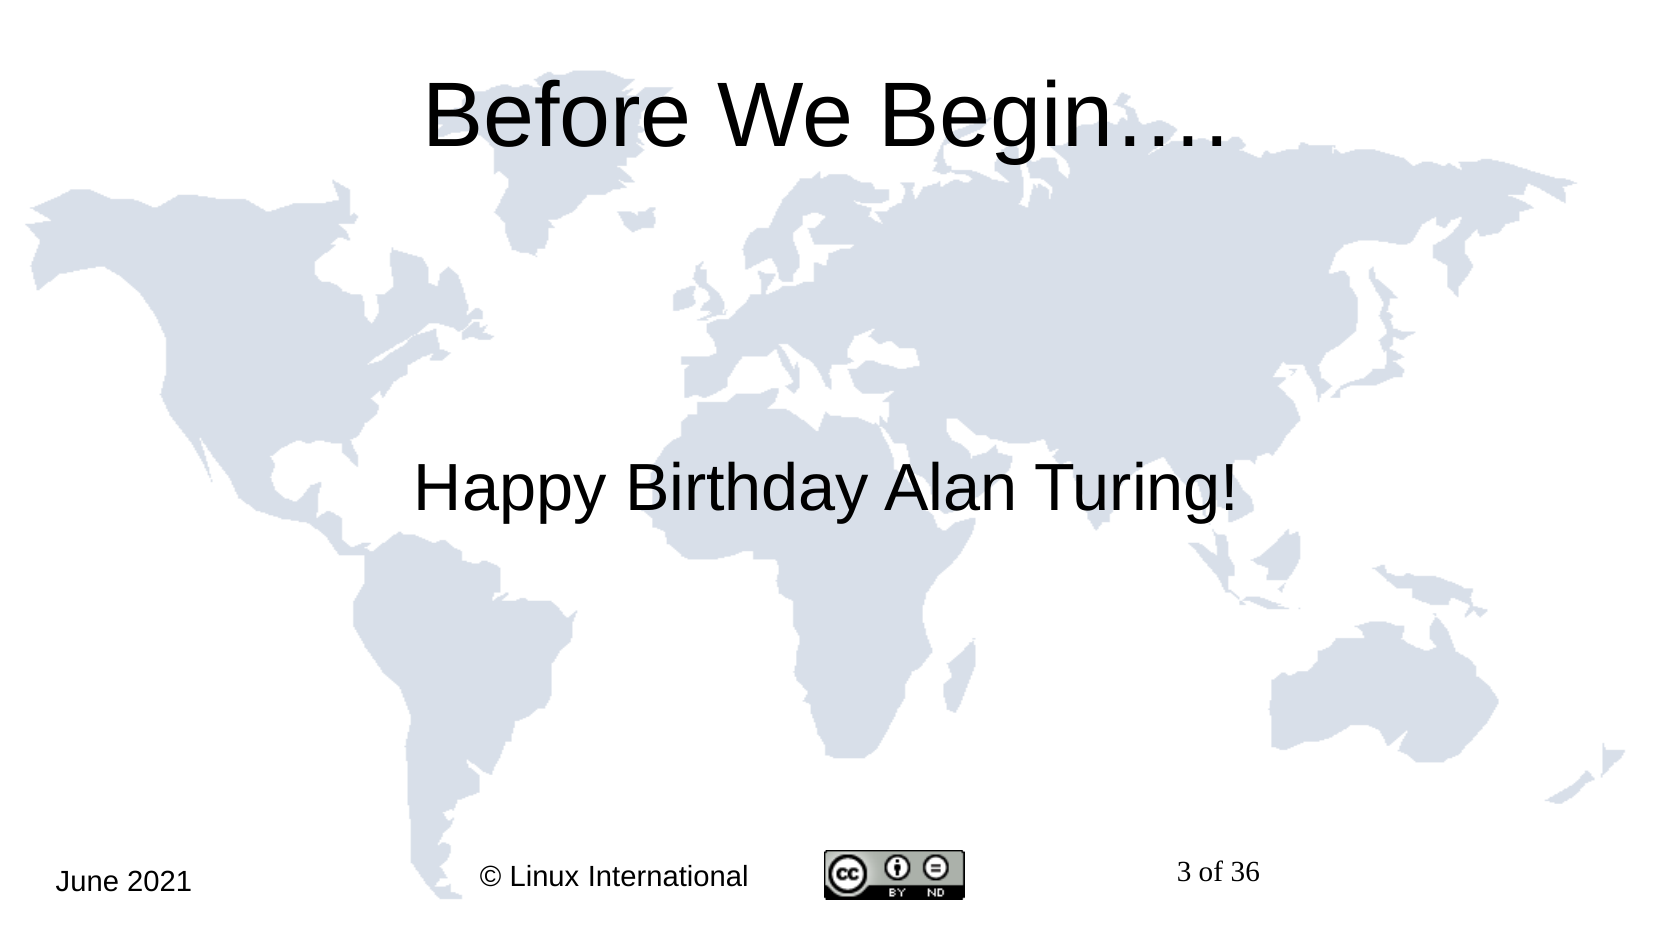

# Before We Begin….
Happy Birthday Alan Turing!
3